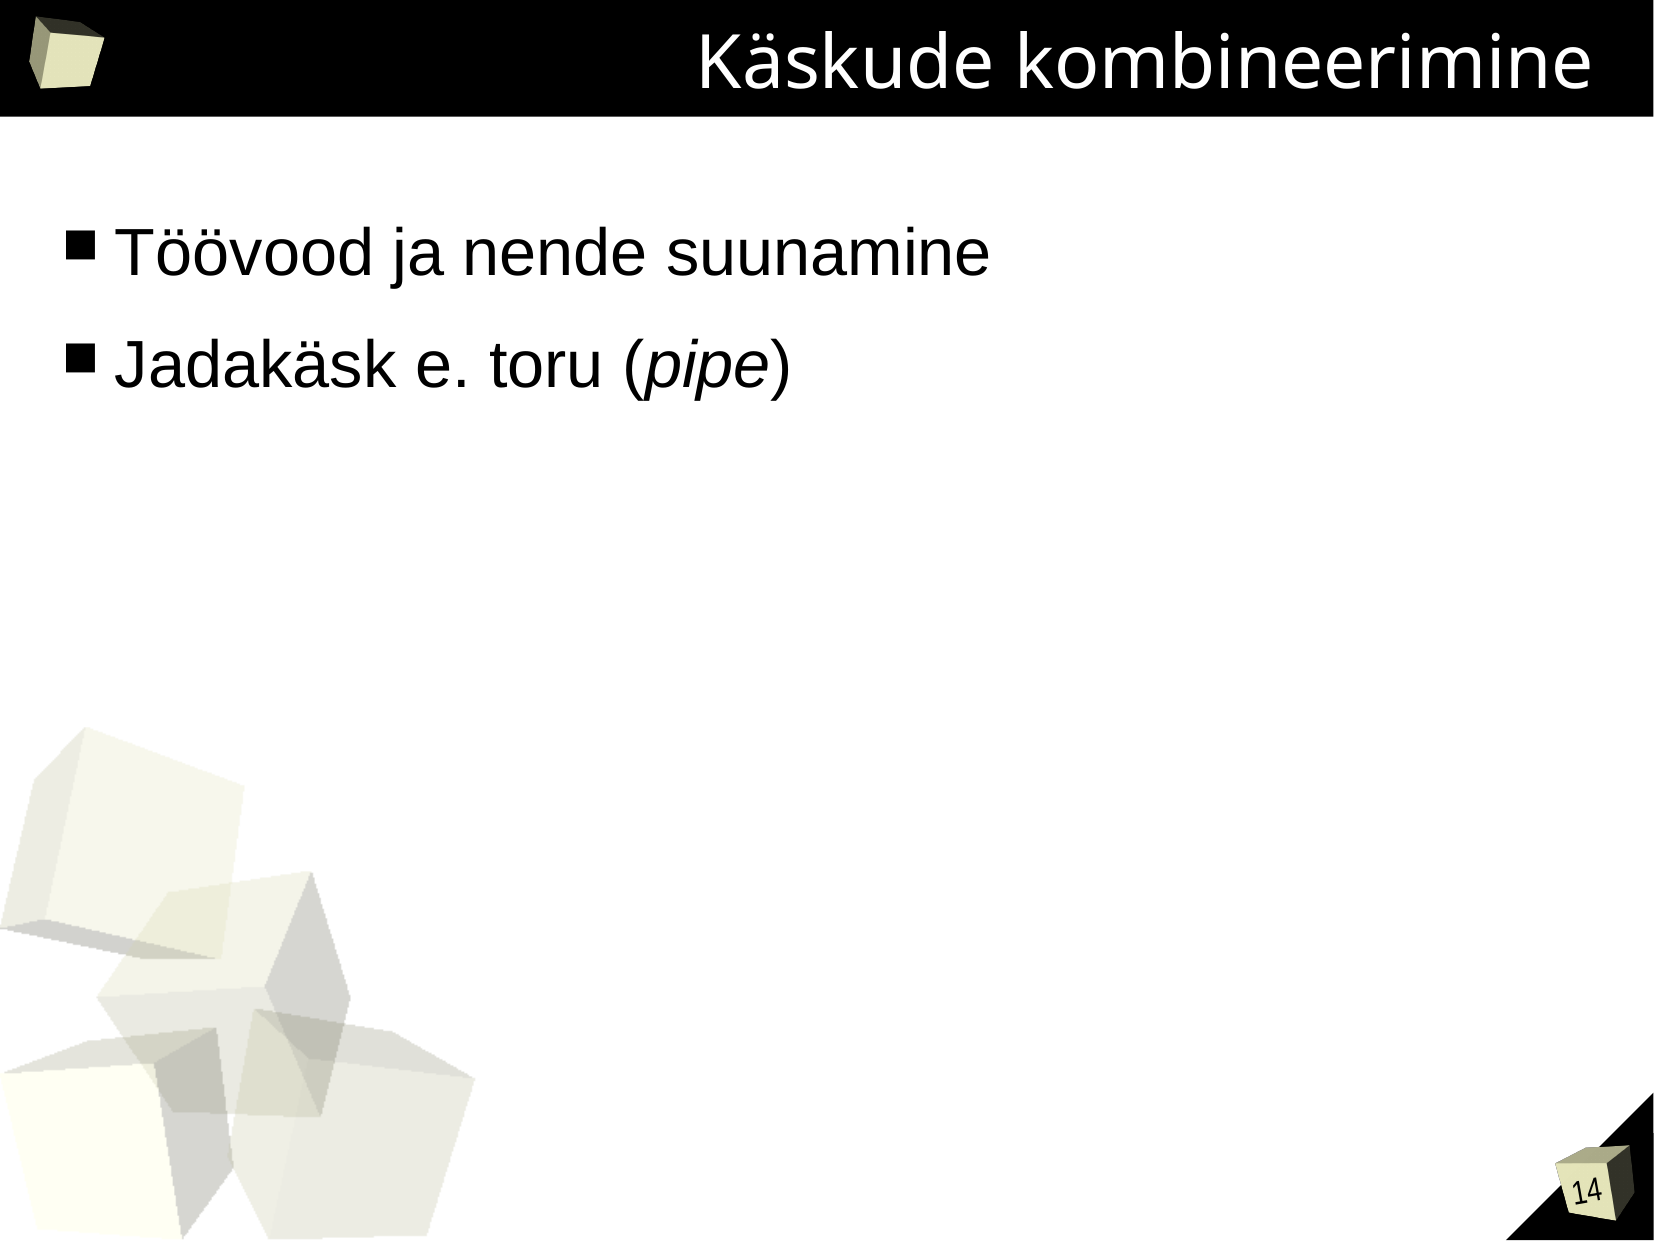

# Käskude kombineerimine
Töövood ja nende suunamine
Jadakäsk e. toru (pipe)